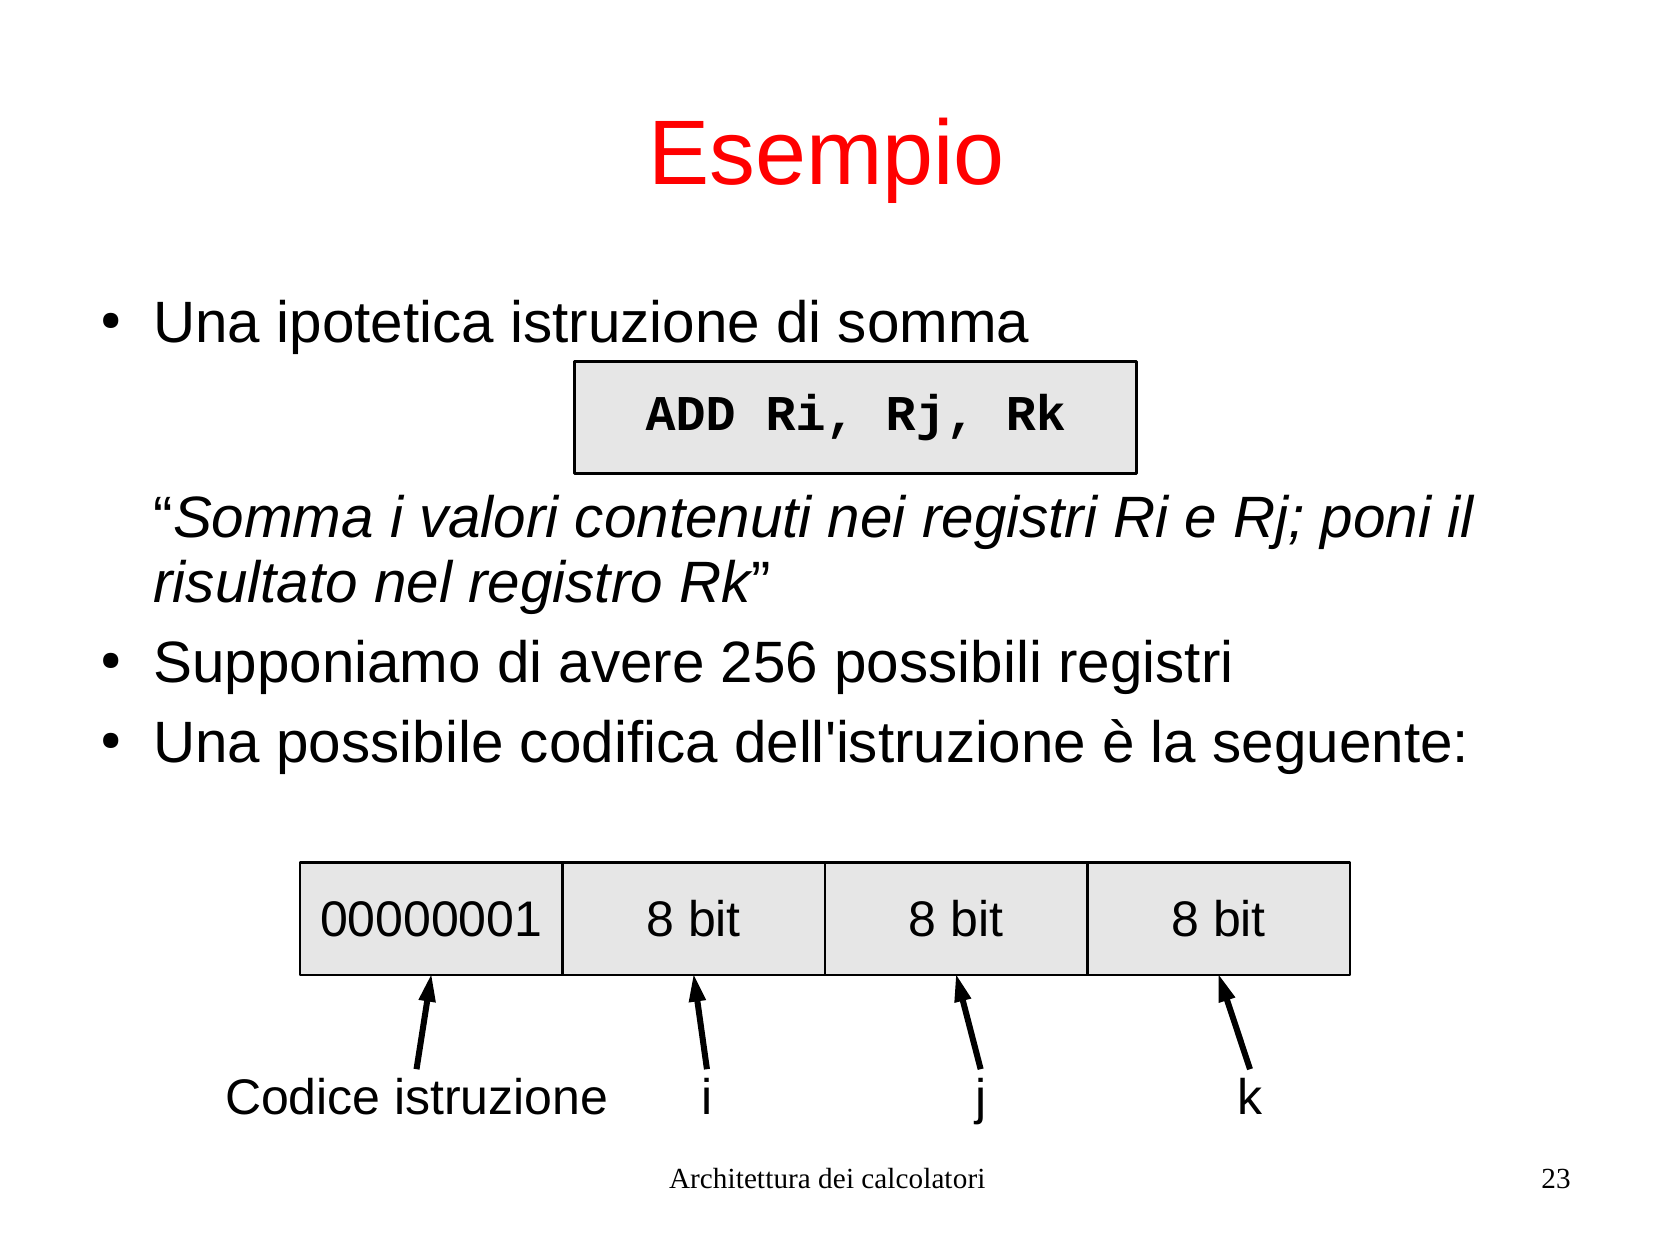

# Esempio
Una ipotetica istruzione di somma
“Somma i valori contenuti nei registri Ri e Rj; poni il risultato nel registro Rk”
Supponiamo di avere 256 possibili registri
Una possibile codifica dell'istruzione è la seguente:
ADD Ri, Rj, Rk
00000001
8 bit
8 bit
8 bit
Codice istruzione
i
j
k
Architettura dei calcolatori
23